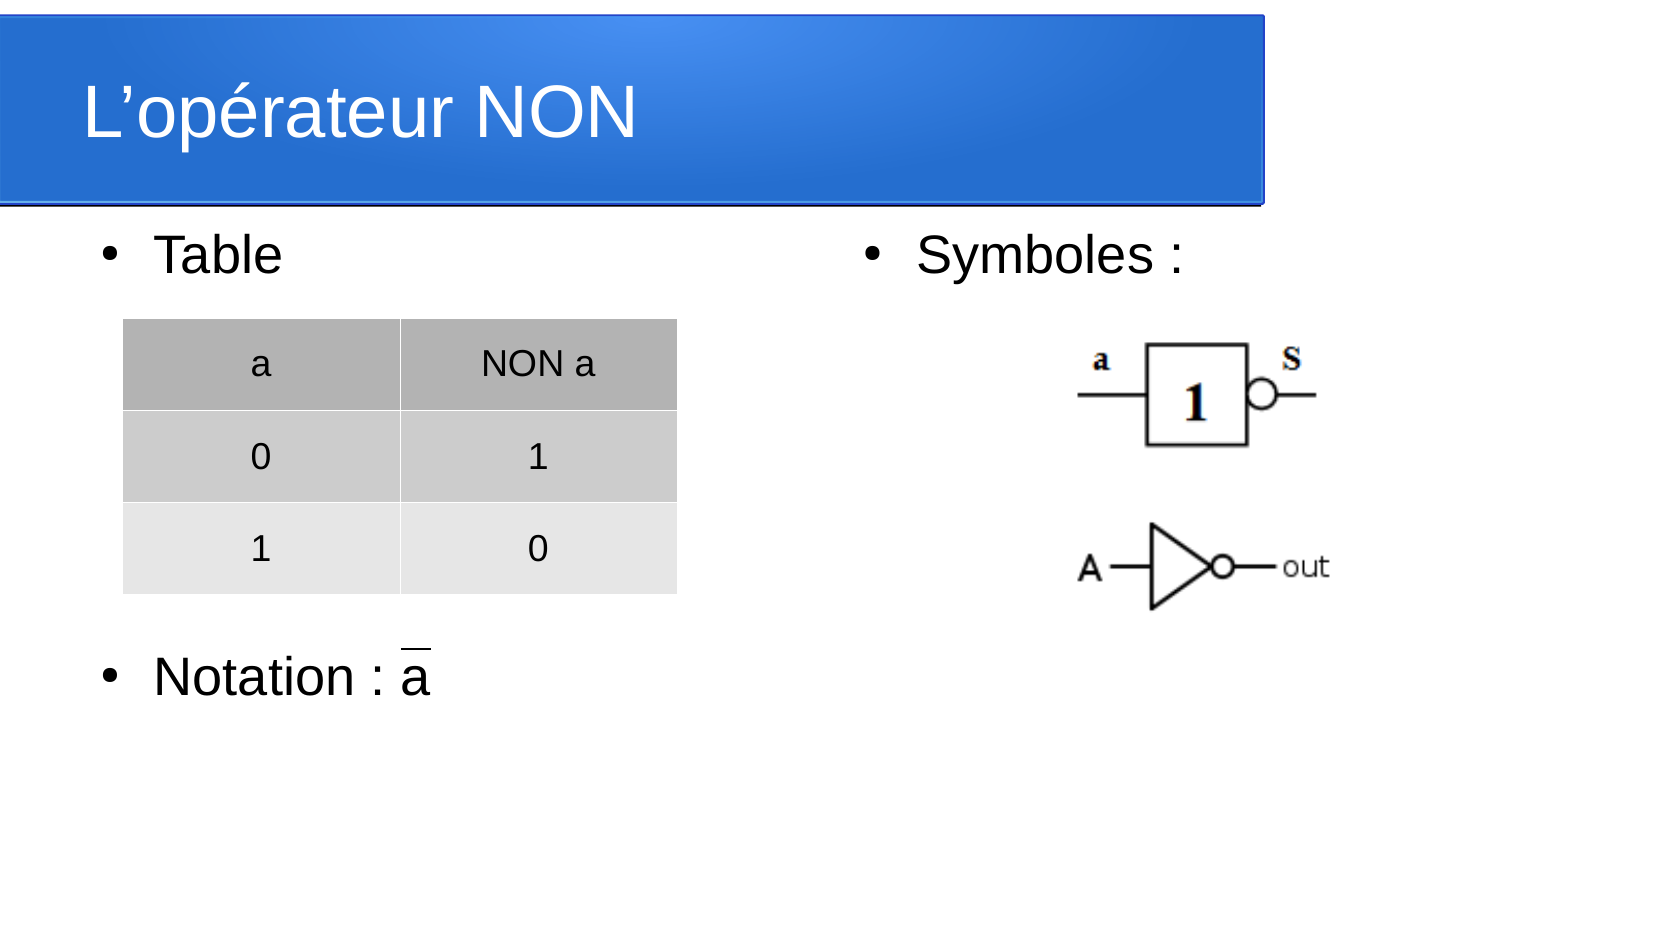

# L’opérateur NON
Table
Notation : a
Symboles :
| a | NON a |
| --- | --- |
| 0 | 1 |
| 1 | 0 |